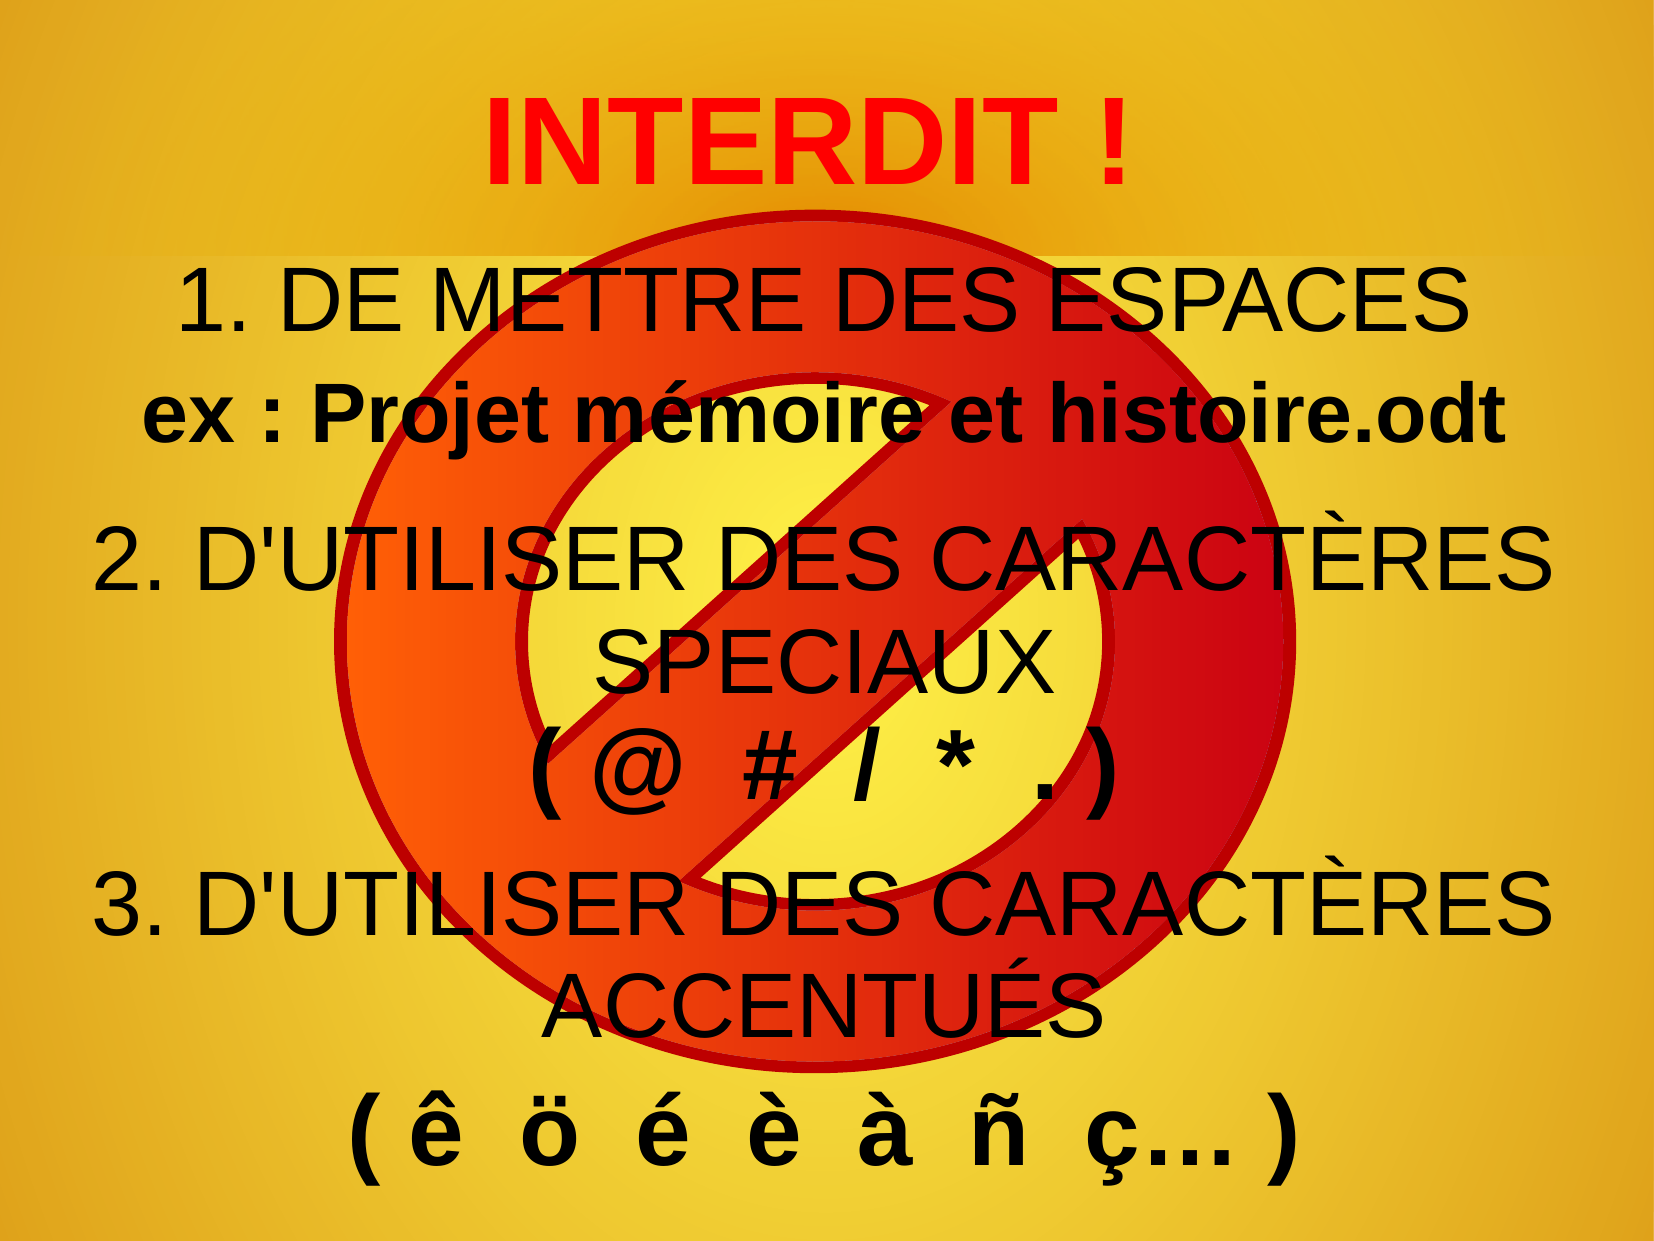

INTERDIT !
1. DE METTRE DES ESPACES
ex : Projet mémoire et histoire.odt
2. D'UTILISER DES CARACTÈRES SPECIAUX
( @ # / * . )
3. D'UTILISER DES CARACTÈRES ACCENTUÉS
( ê ö é è à ñ ç… )